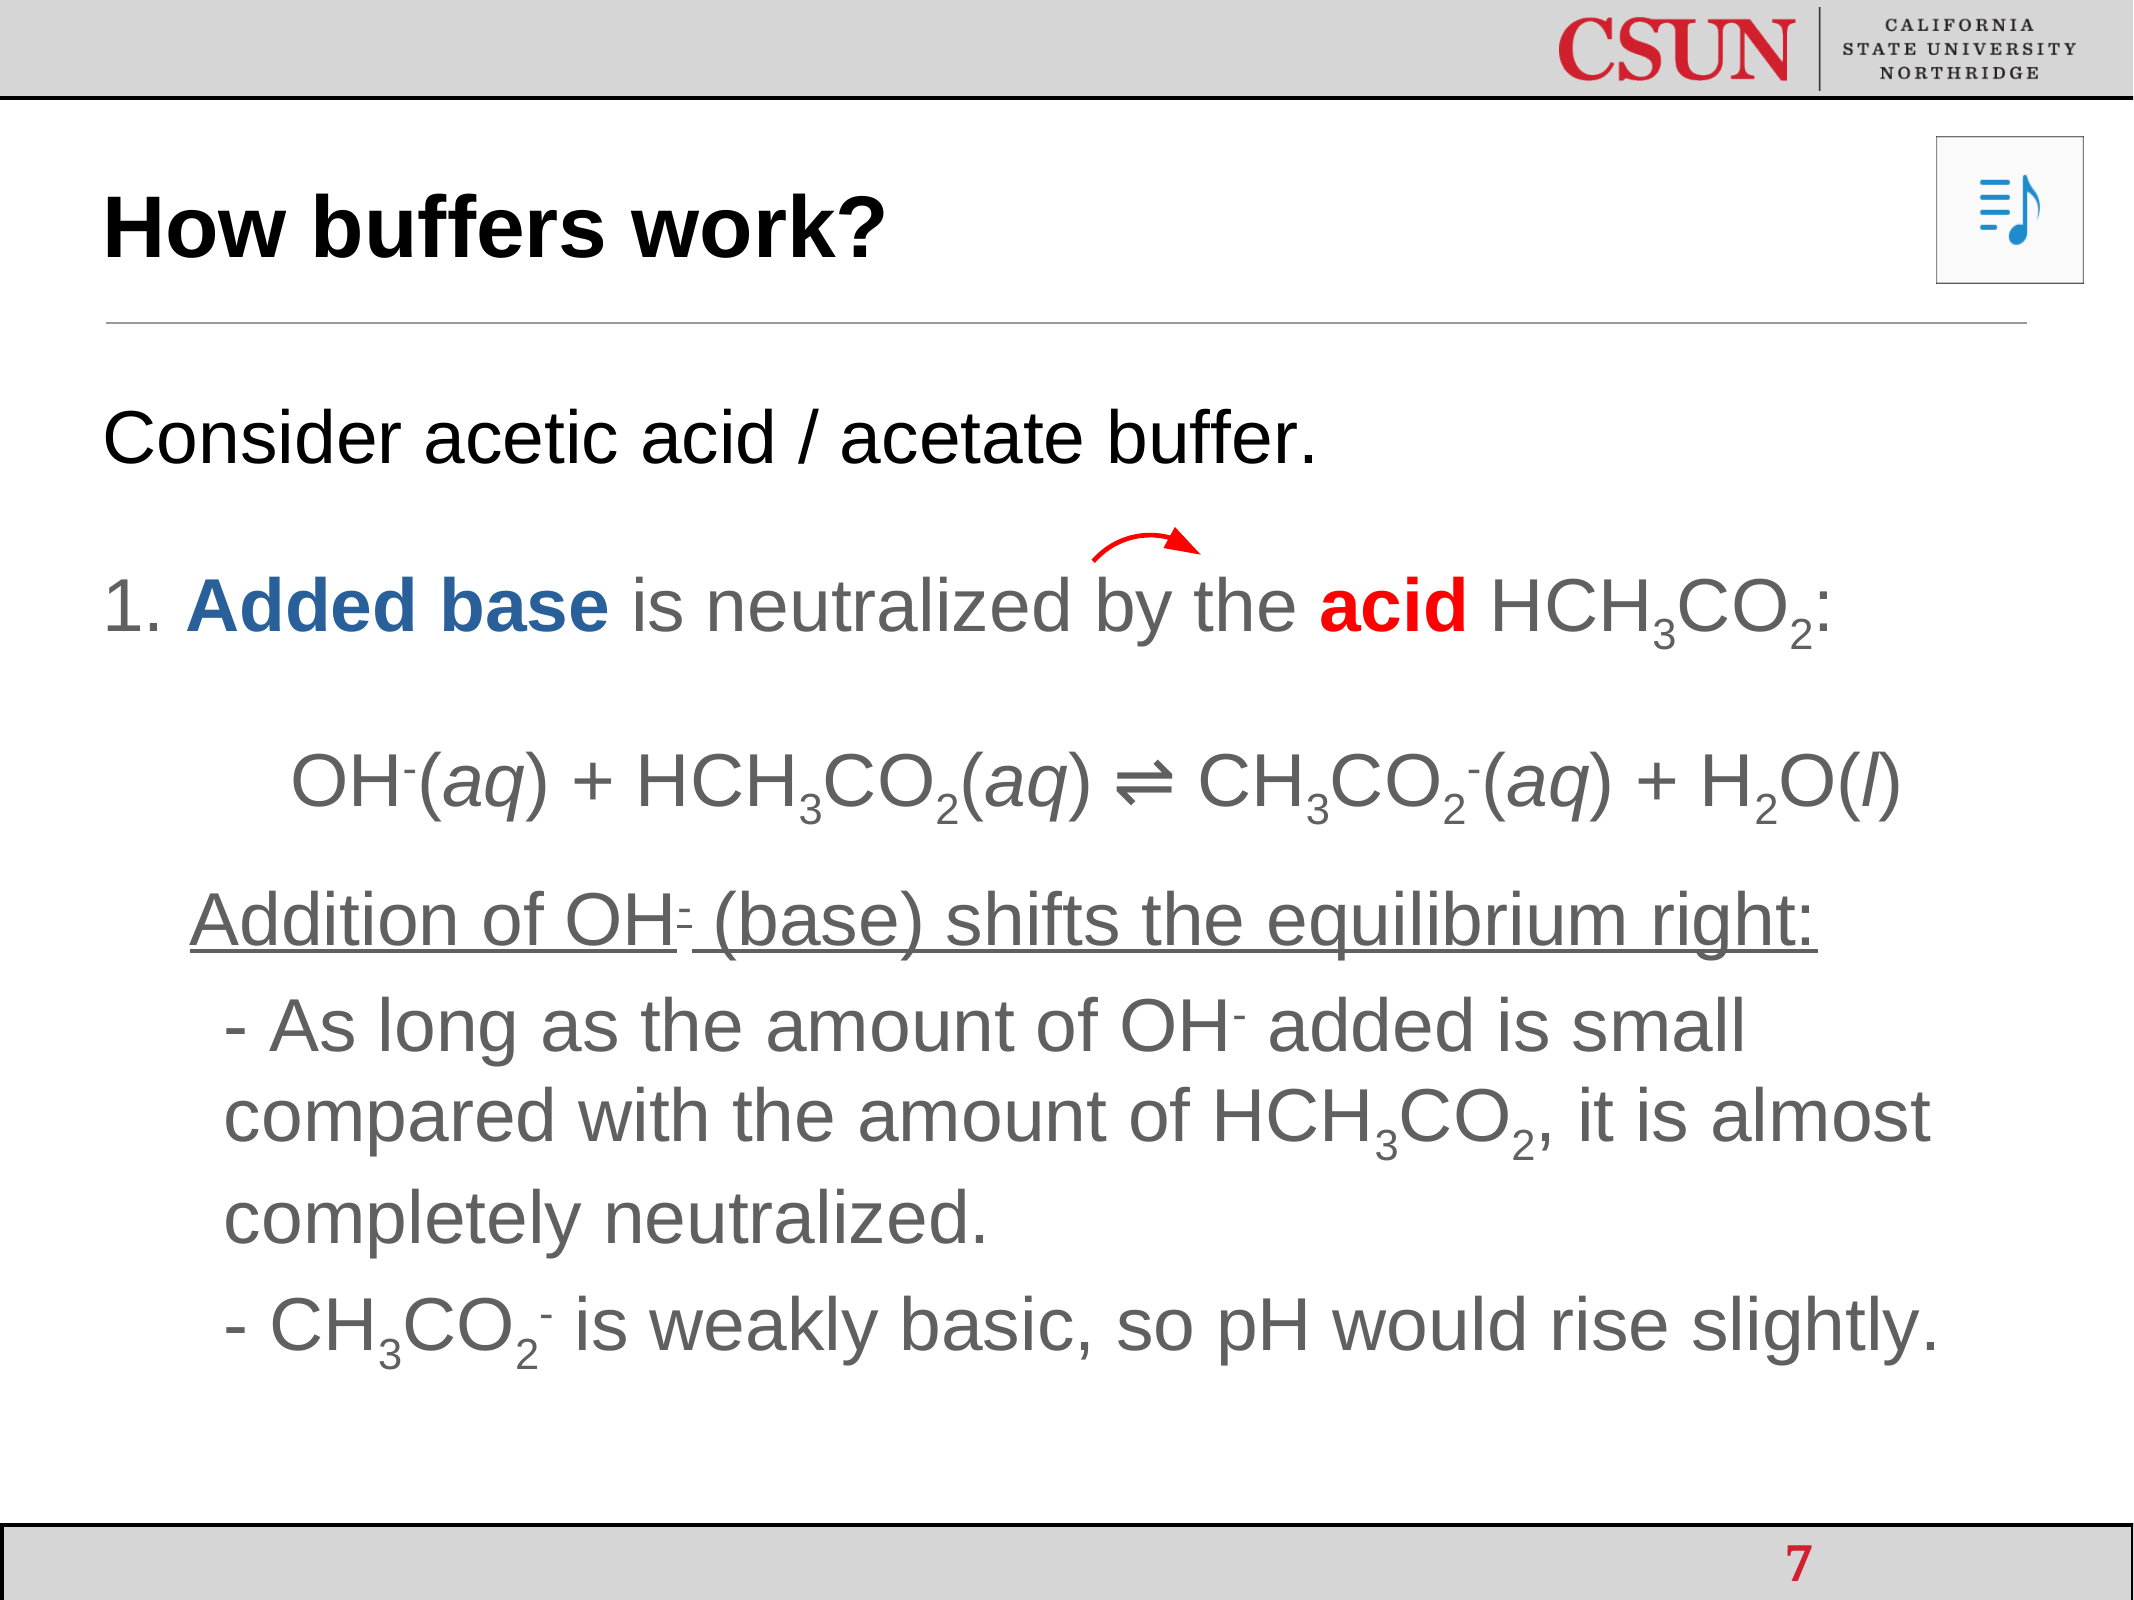

# How buffers work?
Consider acetic acid / acetate buffer.
1. Added base is neutralized by the acid HCH3CO2:
OH-(aq) + HCH3CO2(aq) ⇌ CH3CO2-(aq) + H2O(l)
Addition of OH- (base) shifts the equilibrium right:
- As long as the amount of OH- added is small compared with the amount of HCH3CO2, it is almost completely neutralized.
- CH3CO2- is weakly basic, so pH would rise slightly.
7